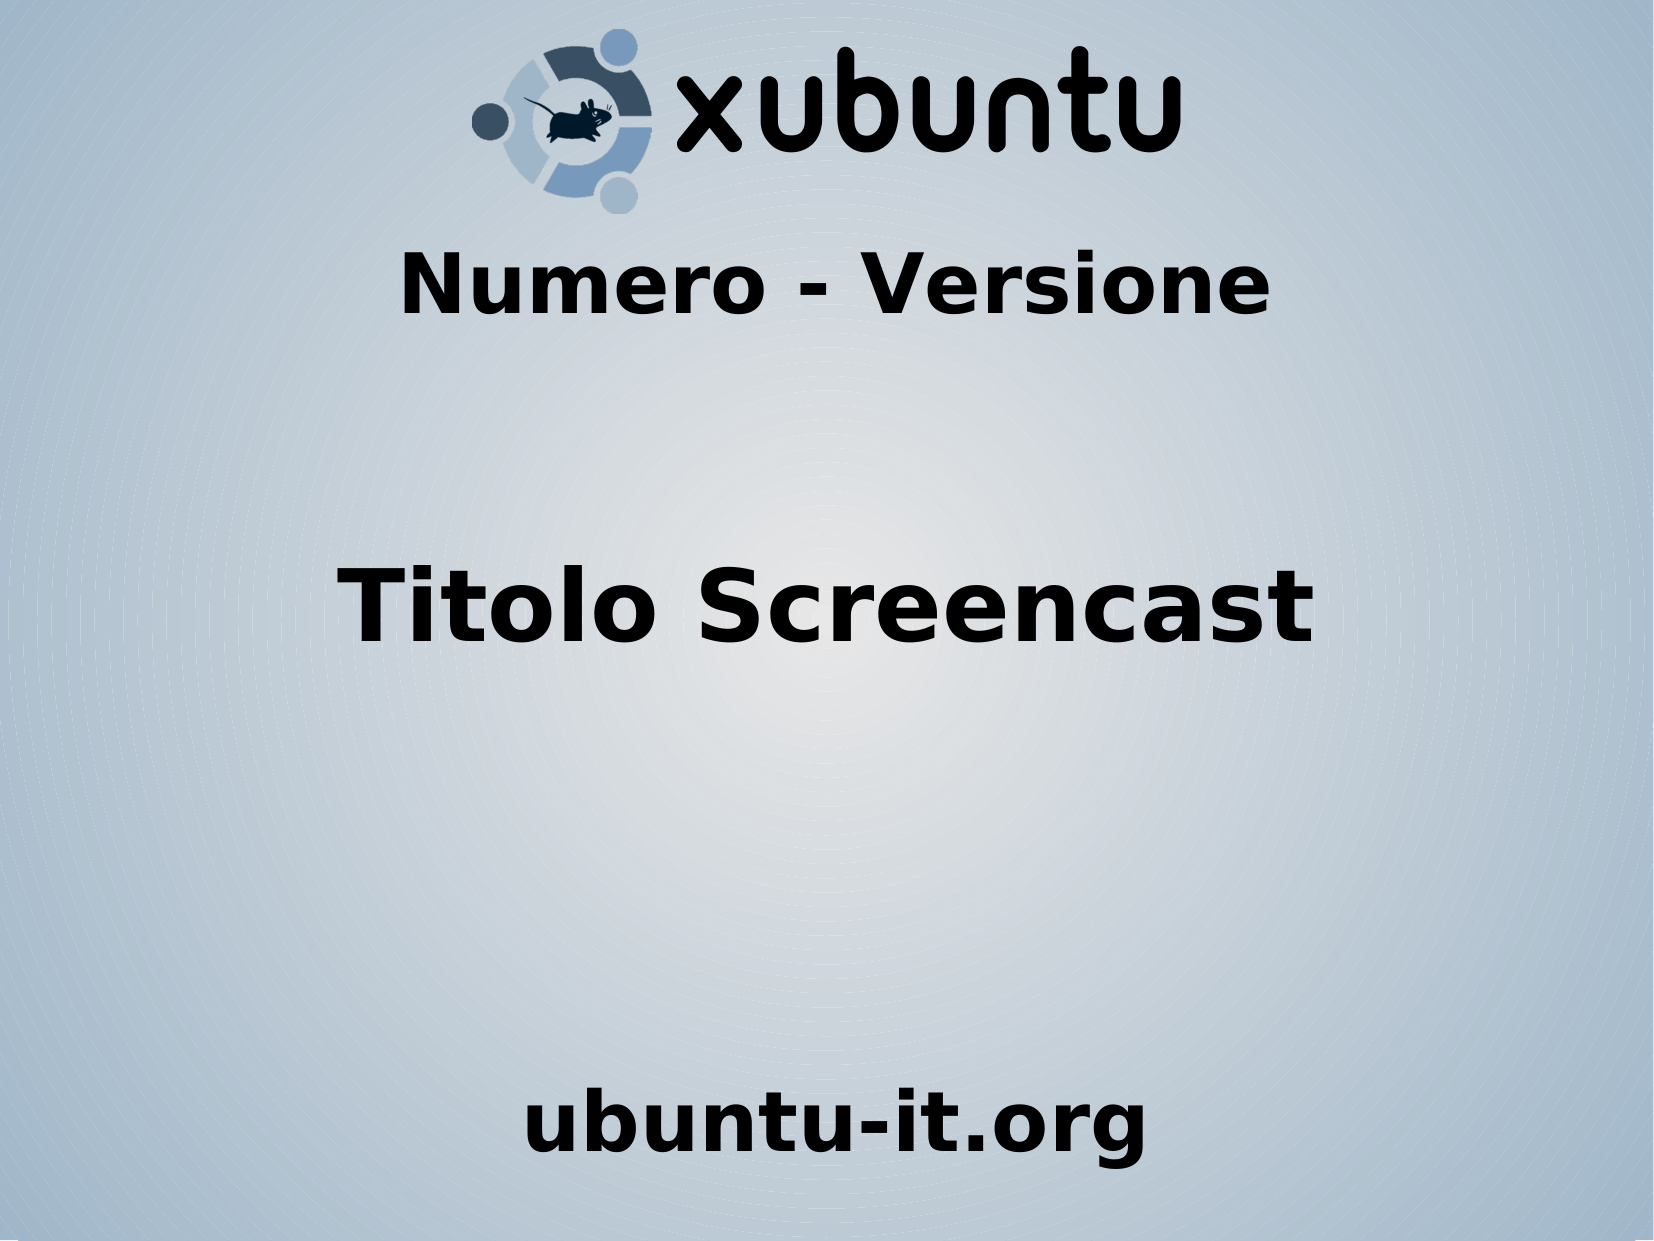

Numero - Versione
# Titolo Screencast
ubuntu-it.org